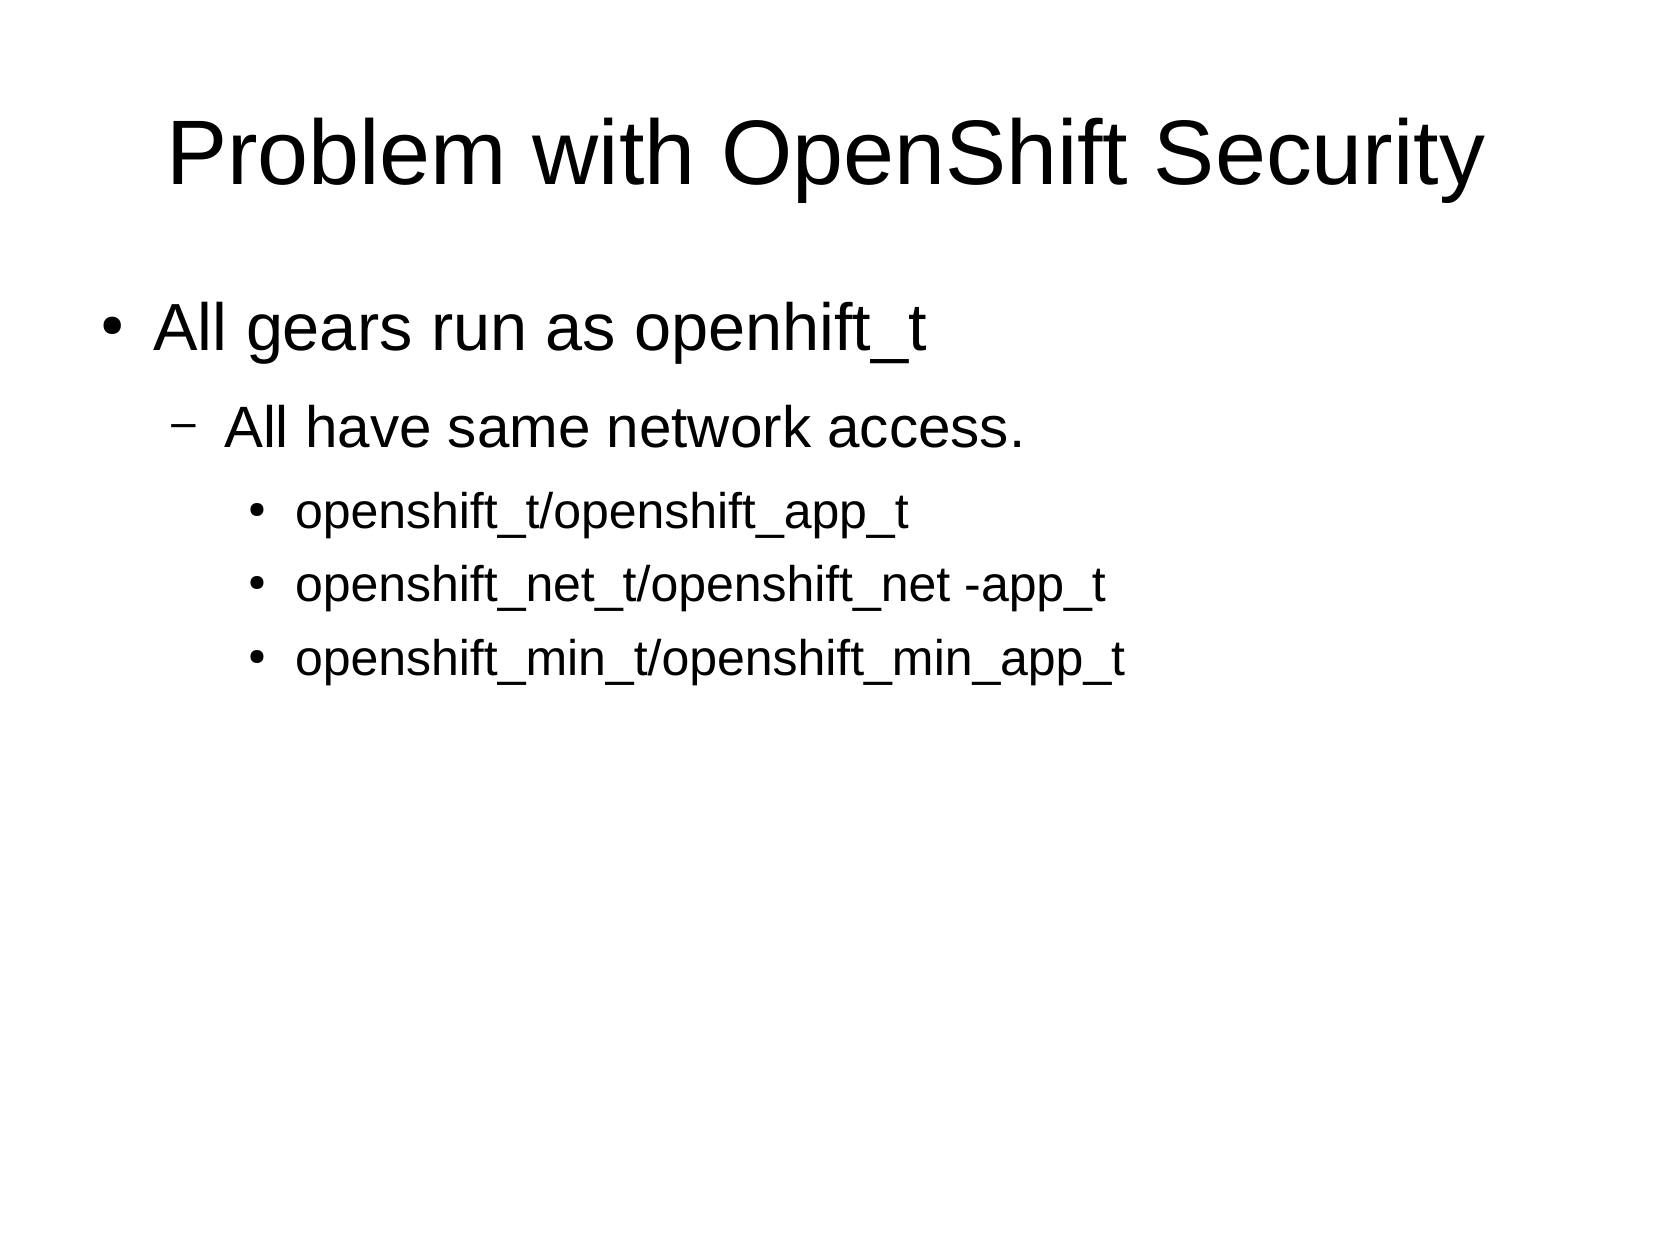

# Problem with OpenShift Security
All gears run as openhift_t
All have same network access.
openshift_t/openshift_app_t
openshift_net_t/openshift_net -app_t
openshift_min_t/openshift_min_app_t